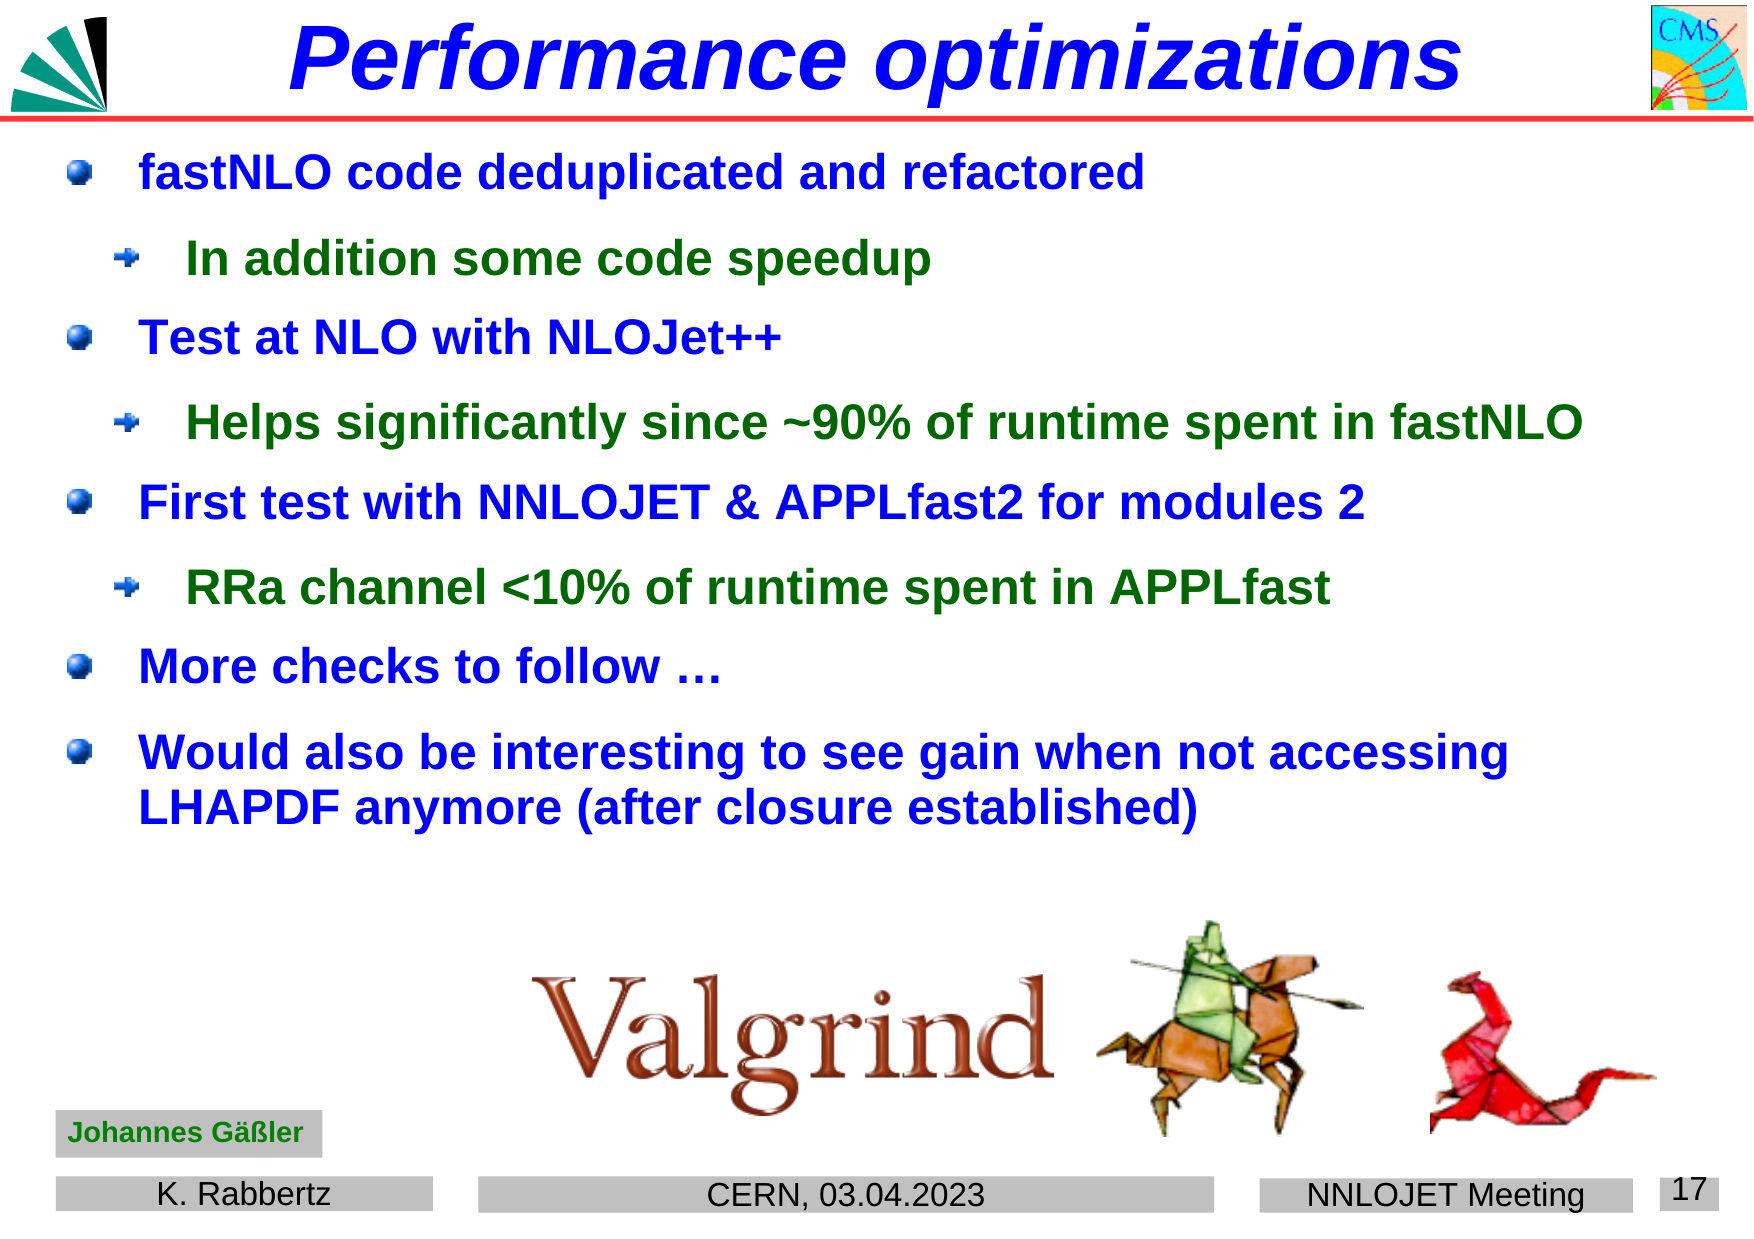

# Performance optimizations
fastNLO code deduplicated and refactored
In addition some code speedup
Test at NLO with NLOJet++
Helps significantly since ~90% of runtime spent in fastNLO
First test with NNLOJET & APPLfast2 for modules 2
RRa channel <10% of runtime spent in APPLfast
More checks to follow …
Would also be interesting to see gain when not accessing LHAPDF anymore (after closure established)
Johannes Gäßler